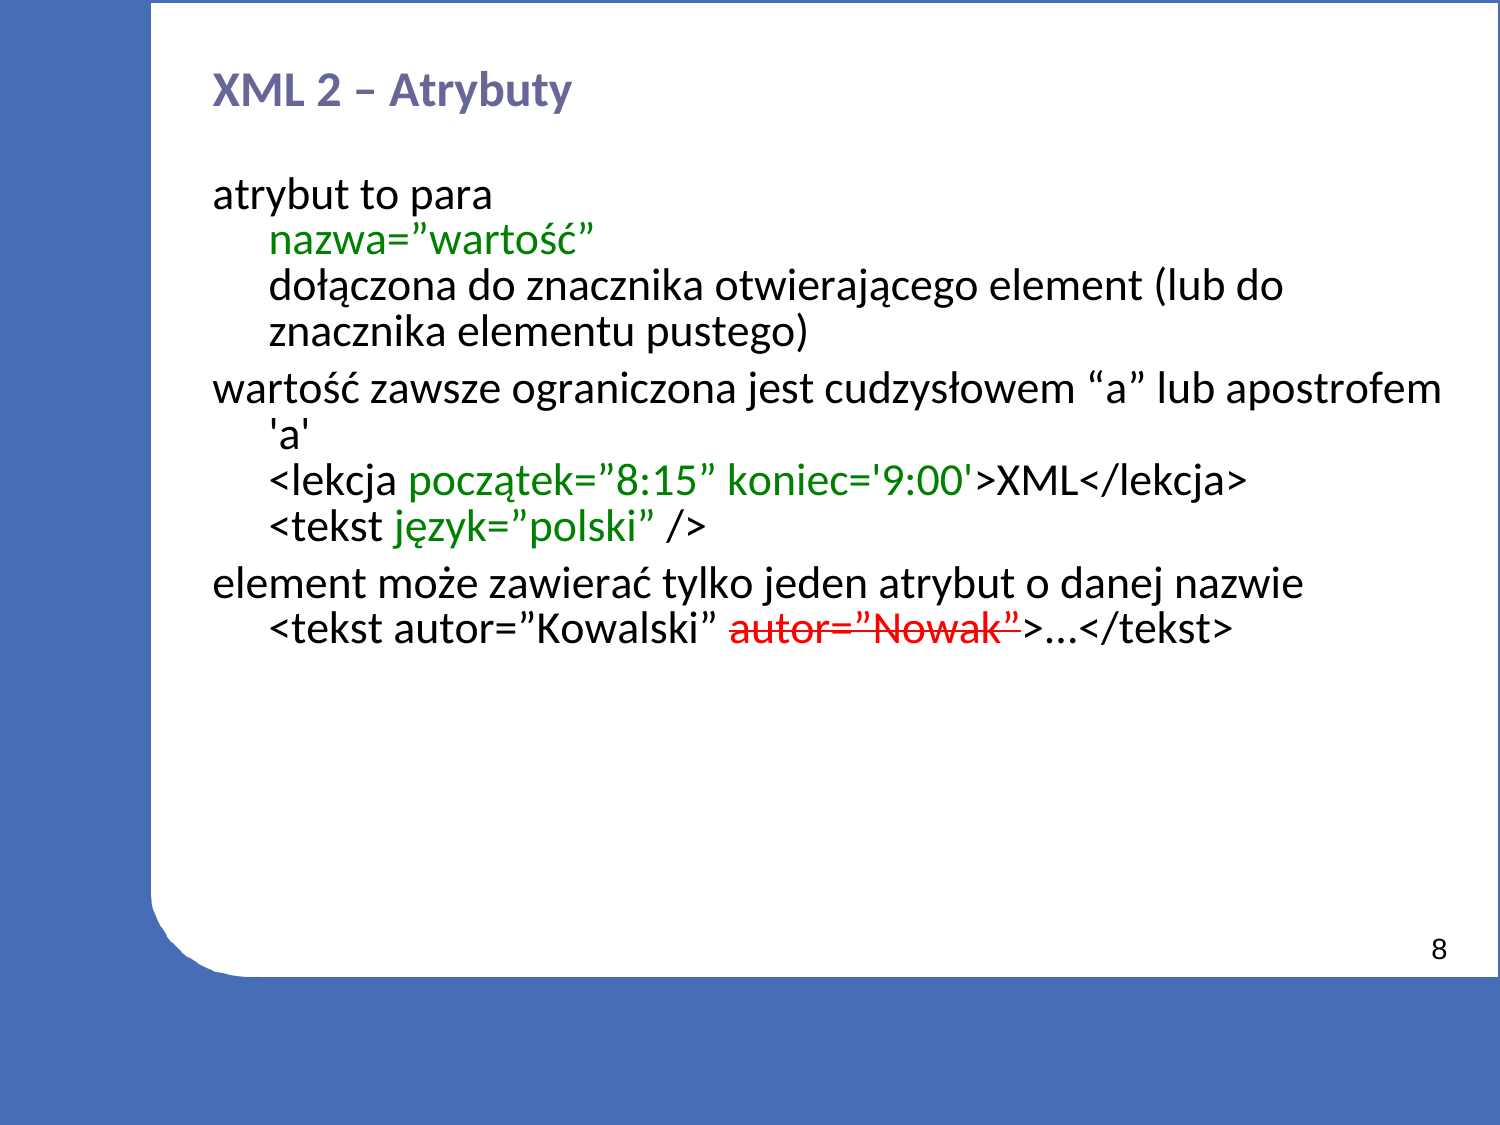

# XML 2 – Atrybuty
atrybut to para
nazwa=”wartość”
dołączona do znacznika otwierającego element (lub do znacznika elementu pustego)
wartość zawsze ograniczona jest cudzysłowem “a” lub apostrofem 'a'
<lekcja początek=”8:15” koniec='9:00'>XML</lekcja>
<tekst język=”polski” />
element może zawierać tylko jeden atrybut o danej nazwie
<tekst autor=”Kowalski” autor=”Nowak”>...</tekst>
8